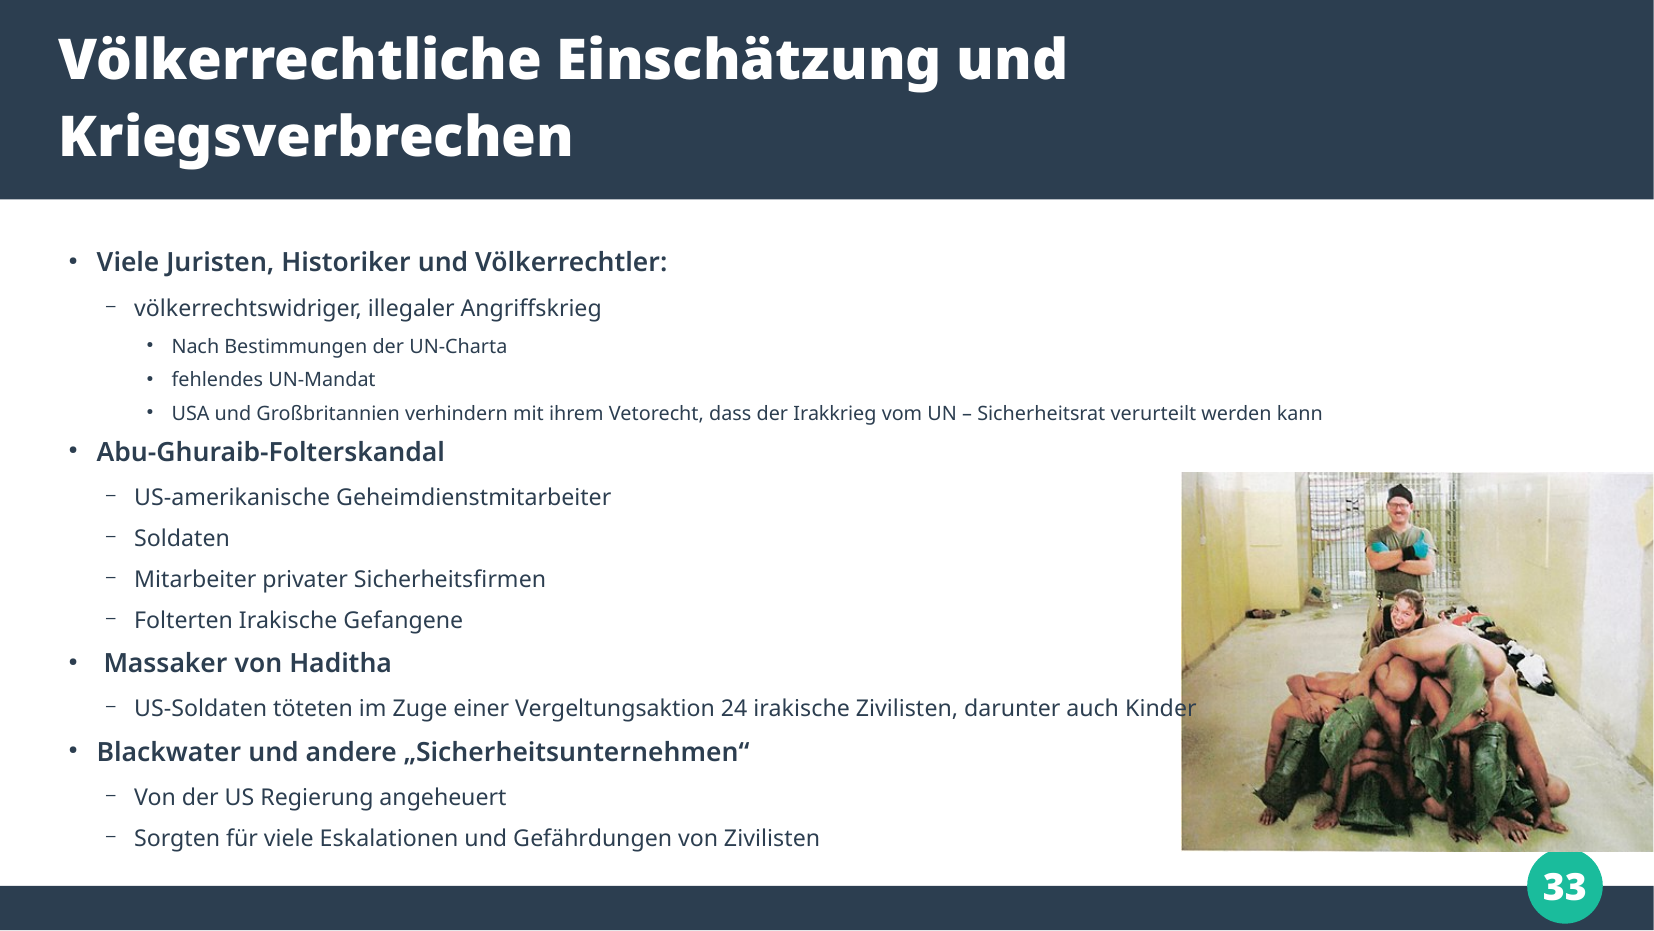

# Völkerrechtliche Einschätzung und Kriegsverbrechen
Viele Juristen, Historiker und Völkerrechtler:
völkerrechtswidriger, illegaler Angriffskrieg
Nach Bestimmungen der UN-Charta
fehlendes UN-Mandat
USA und Großbritannien verhindern mit ihrem Vetorecht, dass der Irakkrieg vom UN – Sicherheitsrat verurteilt werden kann
Abu-Ghuraib-Folterskandal
US-amerikanische Geheimdienstmitarbeiter
Soldaten
Mitarbeiter privater Sicherheitsfirmen
Folterten Irakische Gefangene
 Massaker von Haditha
US-Soldaten töteten im Zuge einer Vergeltungsaktion 24 irakische Zivilisten, darunter auch Kinder
Blackwater und andere „Sicherheitsunternehmen“
Von der US Regierung angeheuert
Sorgten für viele Eskalationen und Gefährdungen von Zivilisten